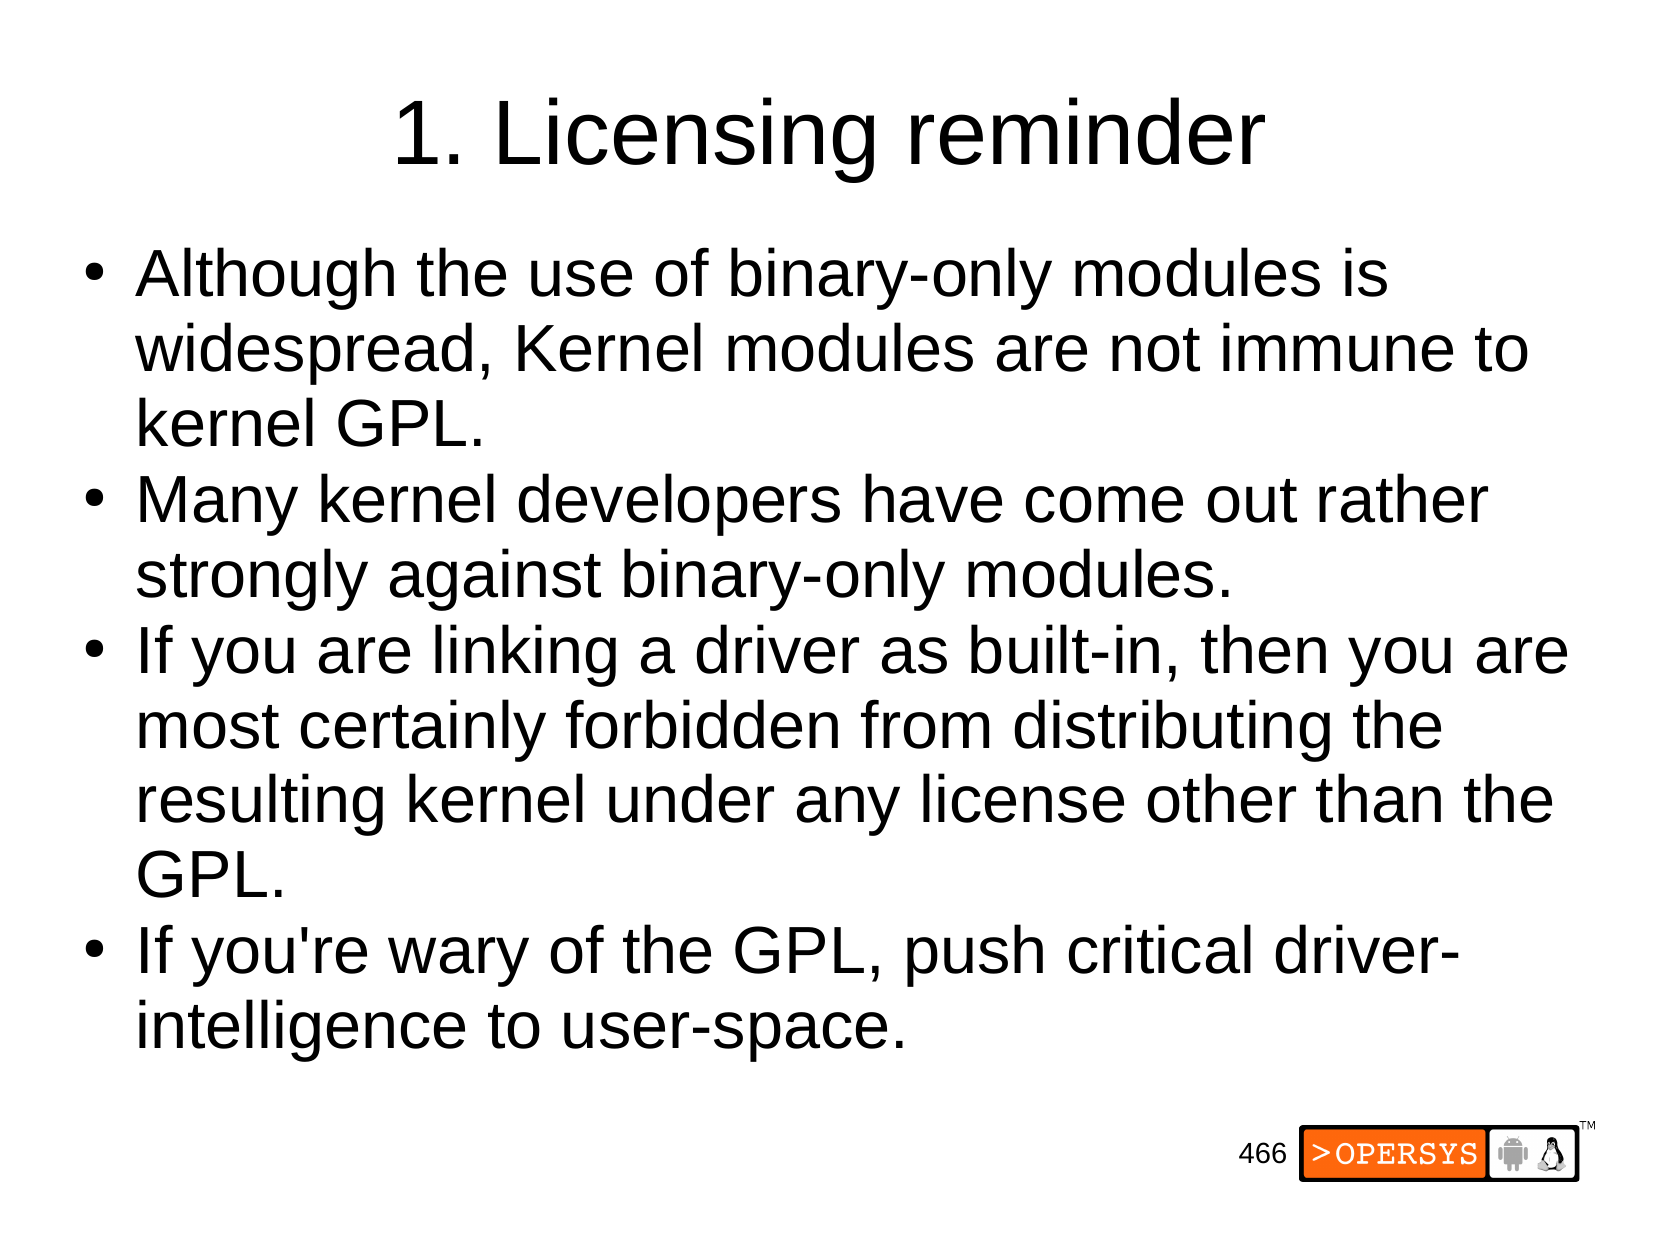

# 1. Licensing reminder
Although the use of binary-only modules is widespread, Kernel modules are not immune to kernel GPL.
Many kernel developers have come out rather strongly against binary-only modules.
If you are linking a driver as built-in, then you are most certainly forbidden from distributing the resulting kernel under any license other than the GPL.
If you're wary of the GPL, push critical driver-intelligence to user-space.